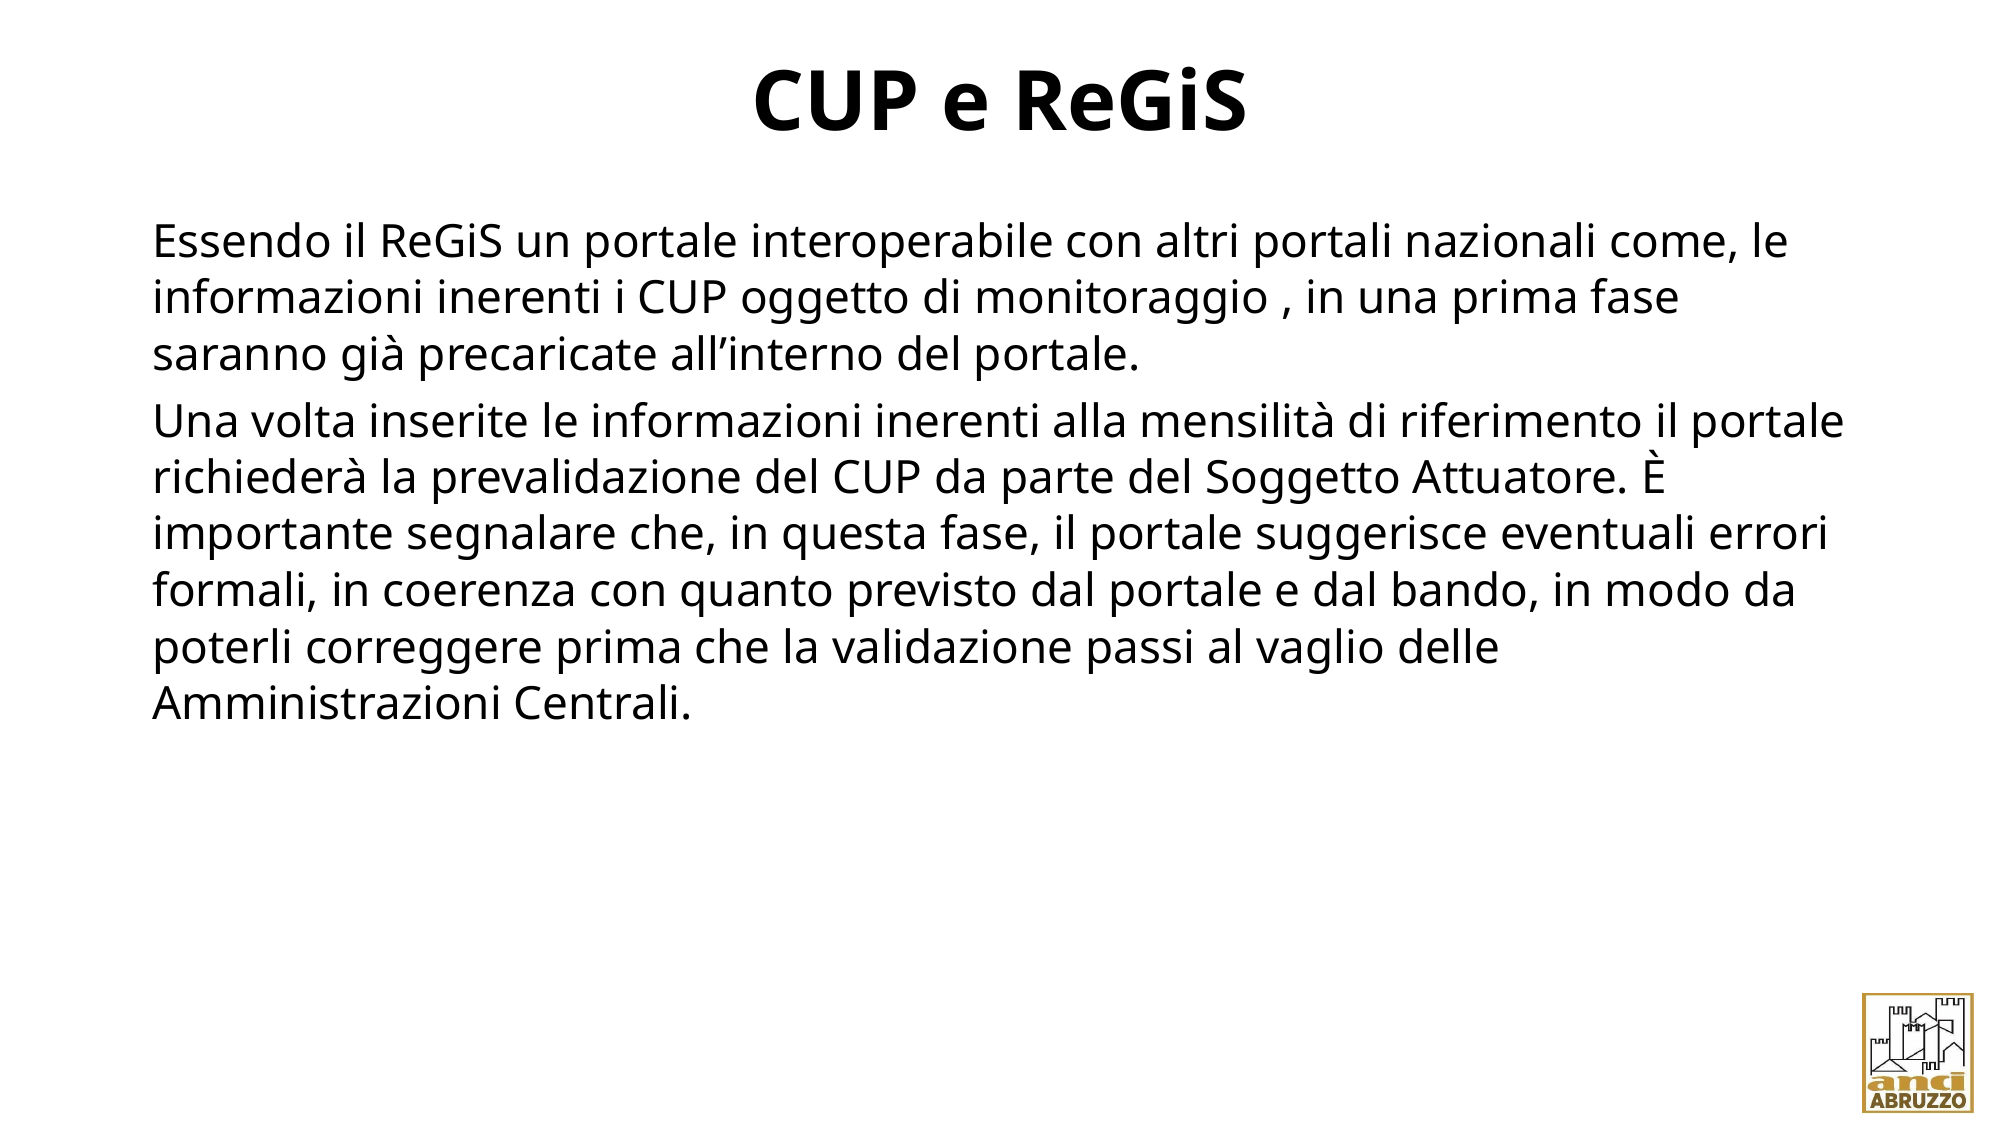

# CUP e ReGiS
Essendo il ReGiS un portale interoperabile con altri portali nazionali come, le informazioni inerenti i CUP oggetto di monitoraggio , in una prima fase saranno già precaricate all’interno del portale.
Una volta inserite le informazioni inerenti alla mensilità di riferimento il portale richiederà la prevalidazione del CUP da parte del Soggetto Attuatore. È importante segnalare che, in questa fase, il portale suggerisce eventuali errori formali, in coerenza con quanto previsto dal portale e dal bando, in modo da poterli correggere prima che la validazione passi al vaglio delle Amministrazioni Centrali.